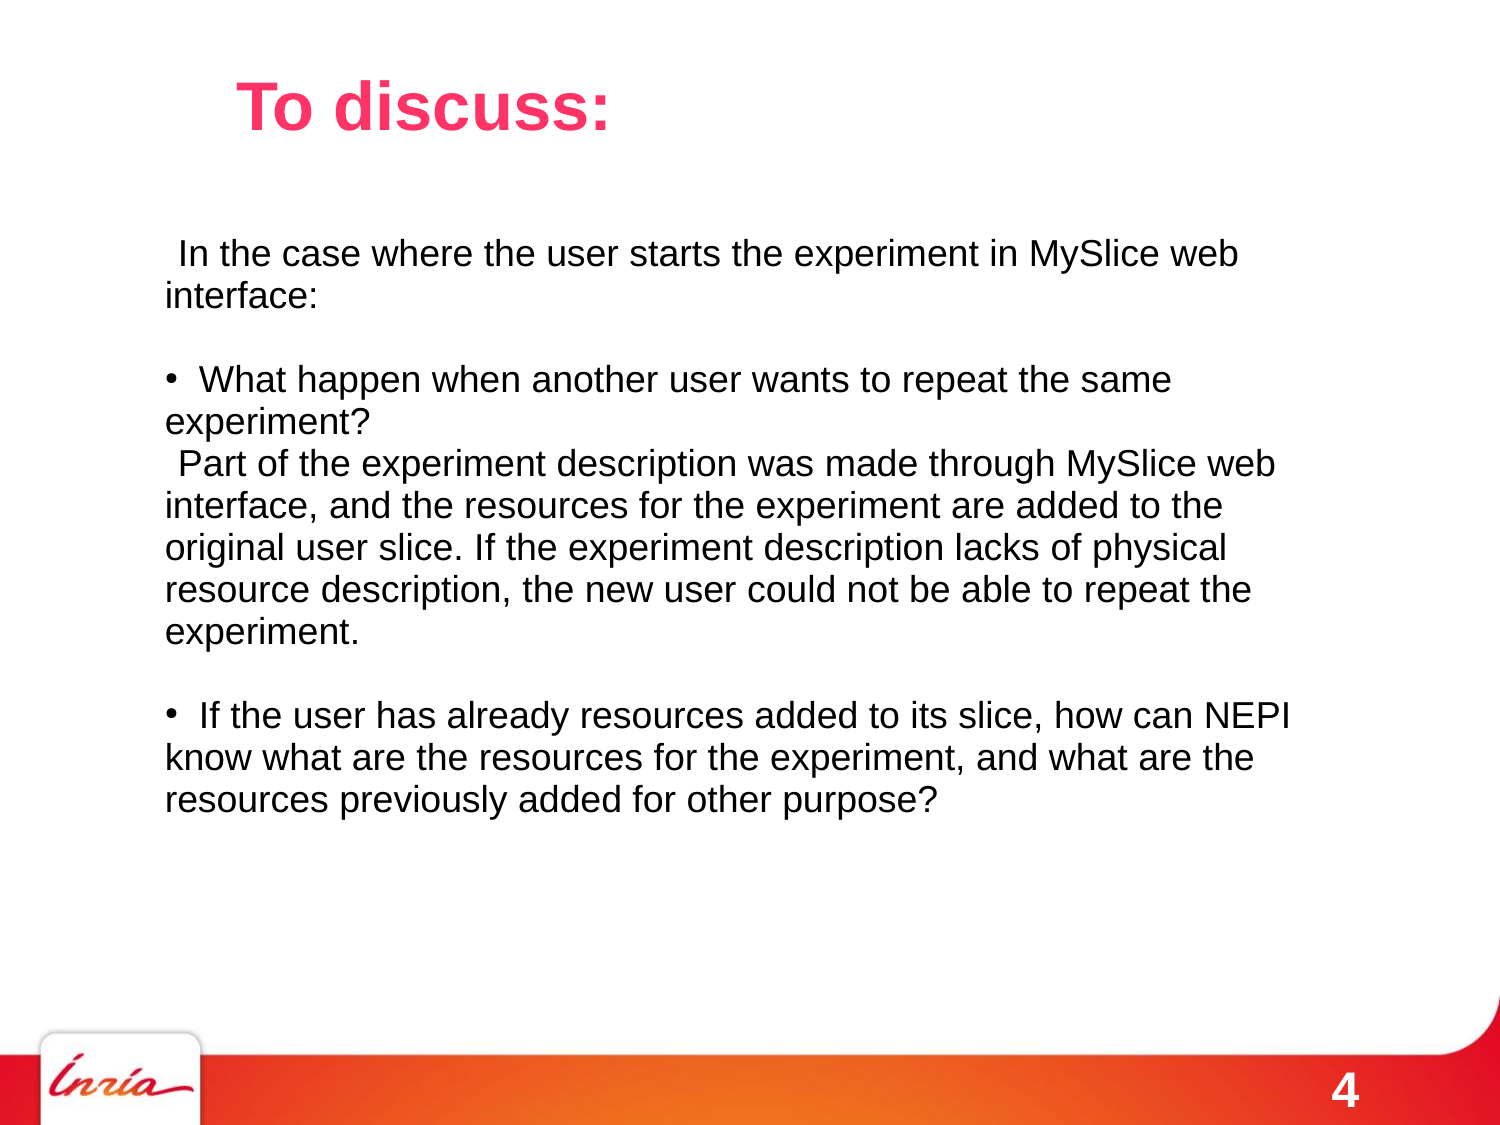

# To discuss:
In the case where the user starts the experiment in MySlice web interface:
 What happen when another user wants to repeat the same experiment?
Part of the experiment description was made through MySlice web interface, and the resources for the experiment are added to the original user slice. If the experiment description lacks of physical resource description, the new user could not be able to repeat the experiment.
 If the user has already resources added to its slice, how can NEPI know what are the resources for the experiment, and what are the resources previously added for other purpose?